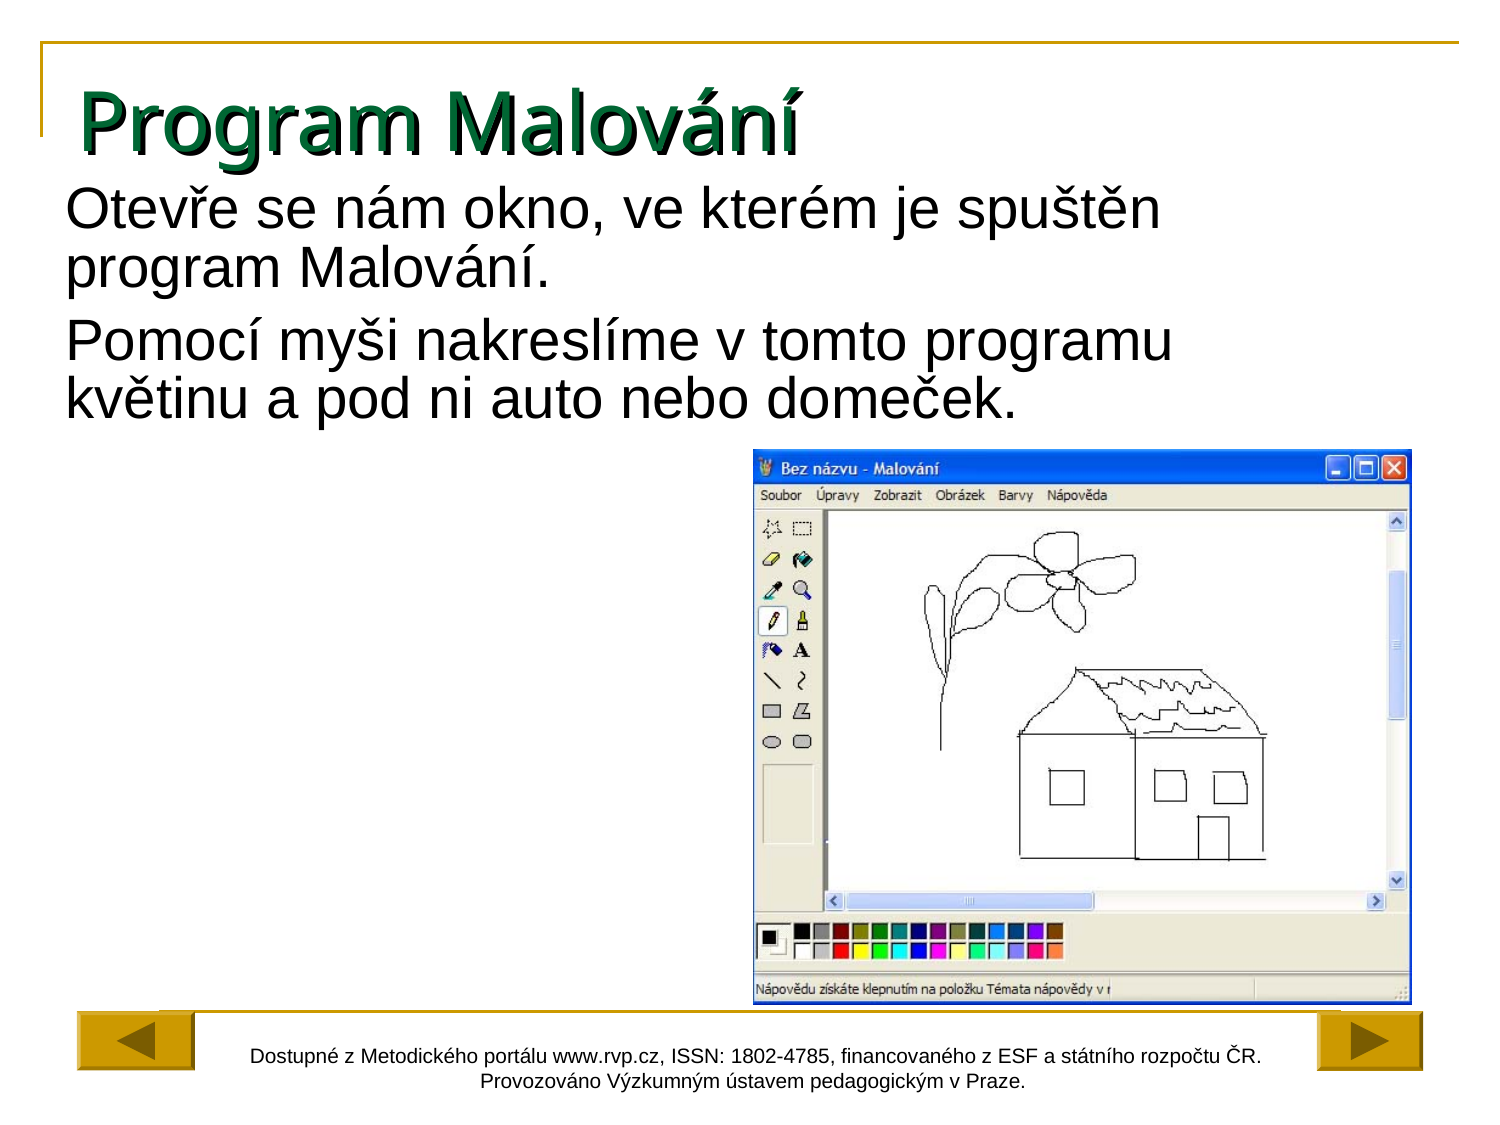

# Program Malování
Otevře se nám okno, ve kterém je spuštěn program Malování.
Pomocí myši nakreslíme v tomto programu květinu a pod ni auto nebo domeček.